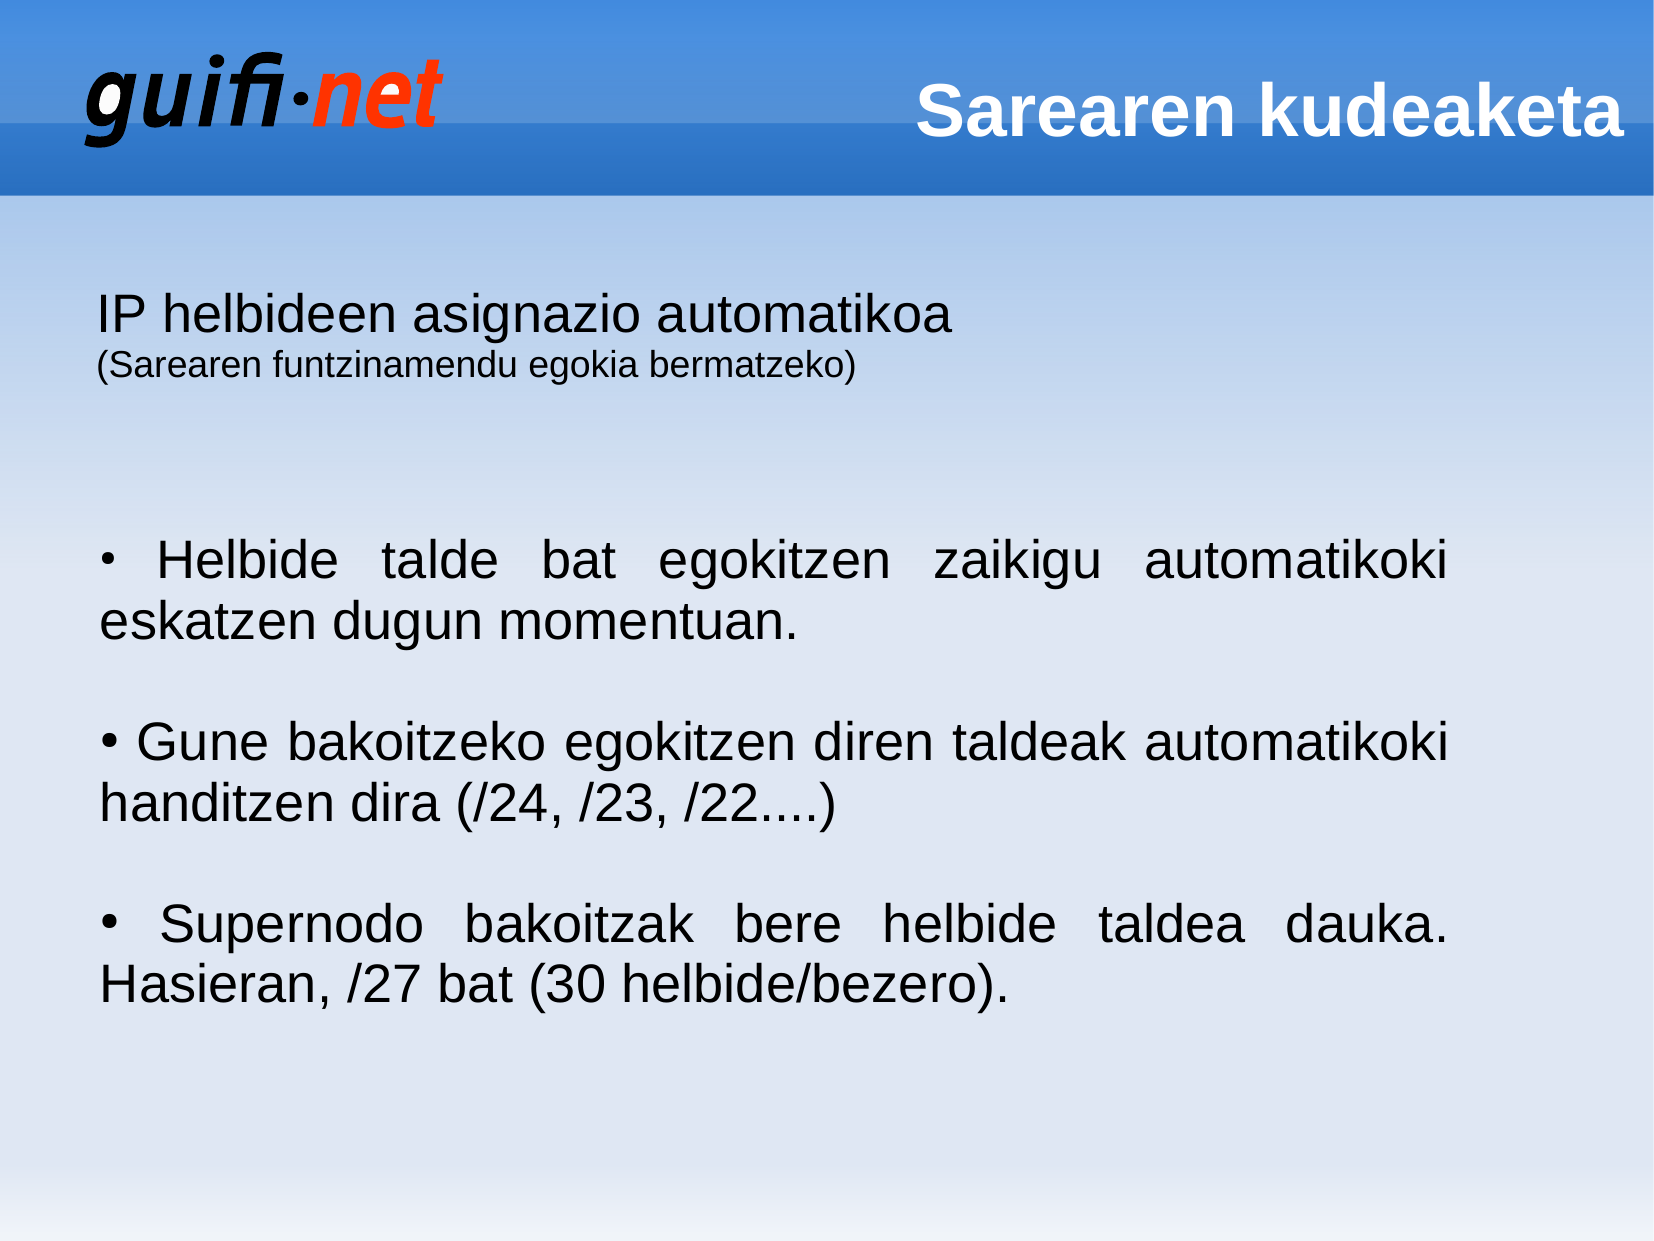

# Sarearen kudeaketa
IP helbideen asignazio automatikoa
(Sarearen funtzinamendu egokia bermatzeko)
 Helbide talde bat egokitzen zaikigu automatikoki eskatzen dugun momentuan.
 Gune bakoitzeko egokitzen diren taldeak automatikoki handitzen dira (/24, /23, /22....)
 Supernodo bakoitzak bere helbide taldea dauka. Hasieran, /27 bat (30 helbide/bezero).